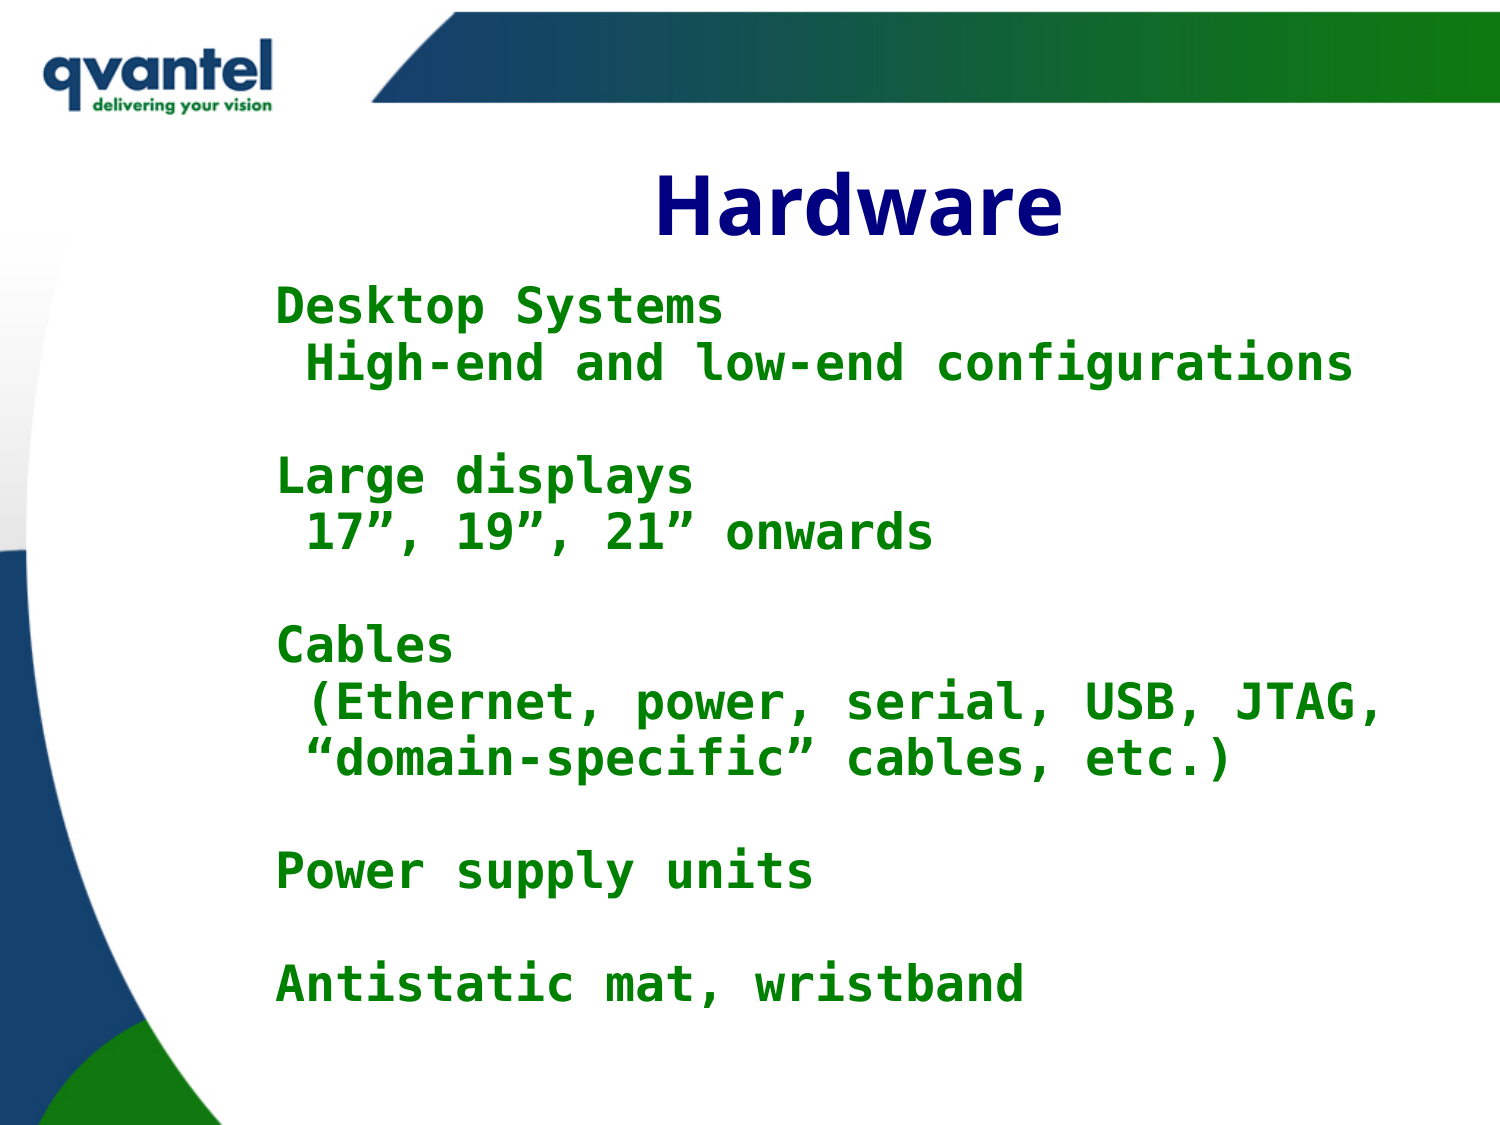

Hardware
 Desktop Systems
 High-end and low-end configurations
 Large displays
 17”, 19”, 21” onwards
 Cables
 (Ethernet, power, serial, USB, JTAG,
 “domain-specific” cables, etc.)
 Power supply units
 Antistatic mat, wristband